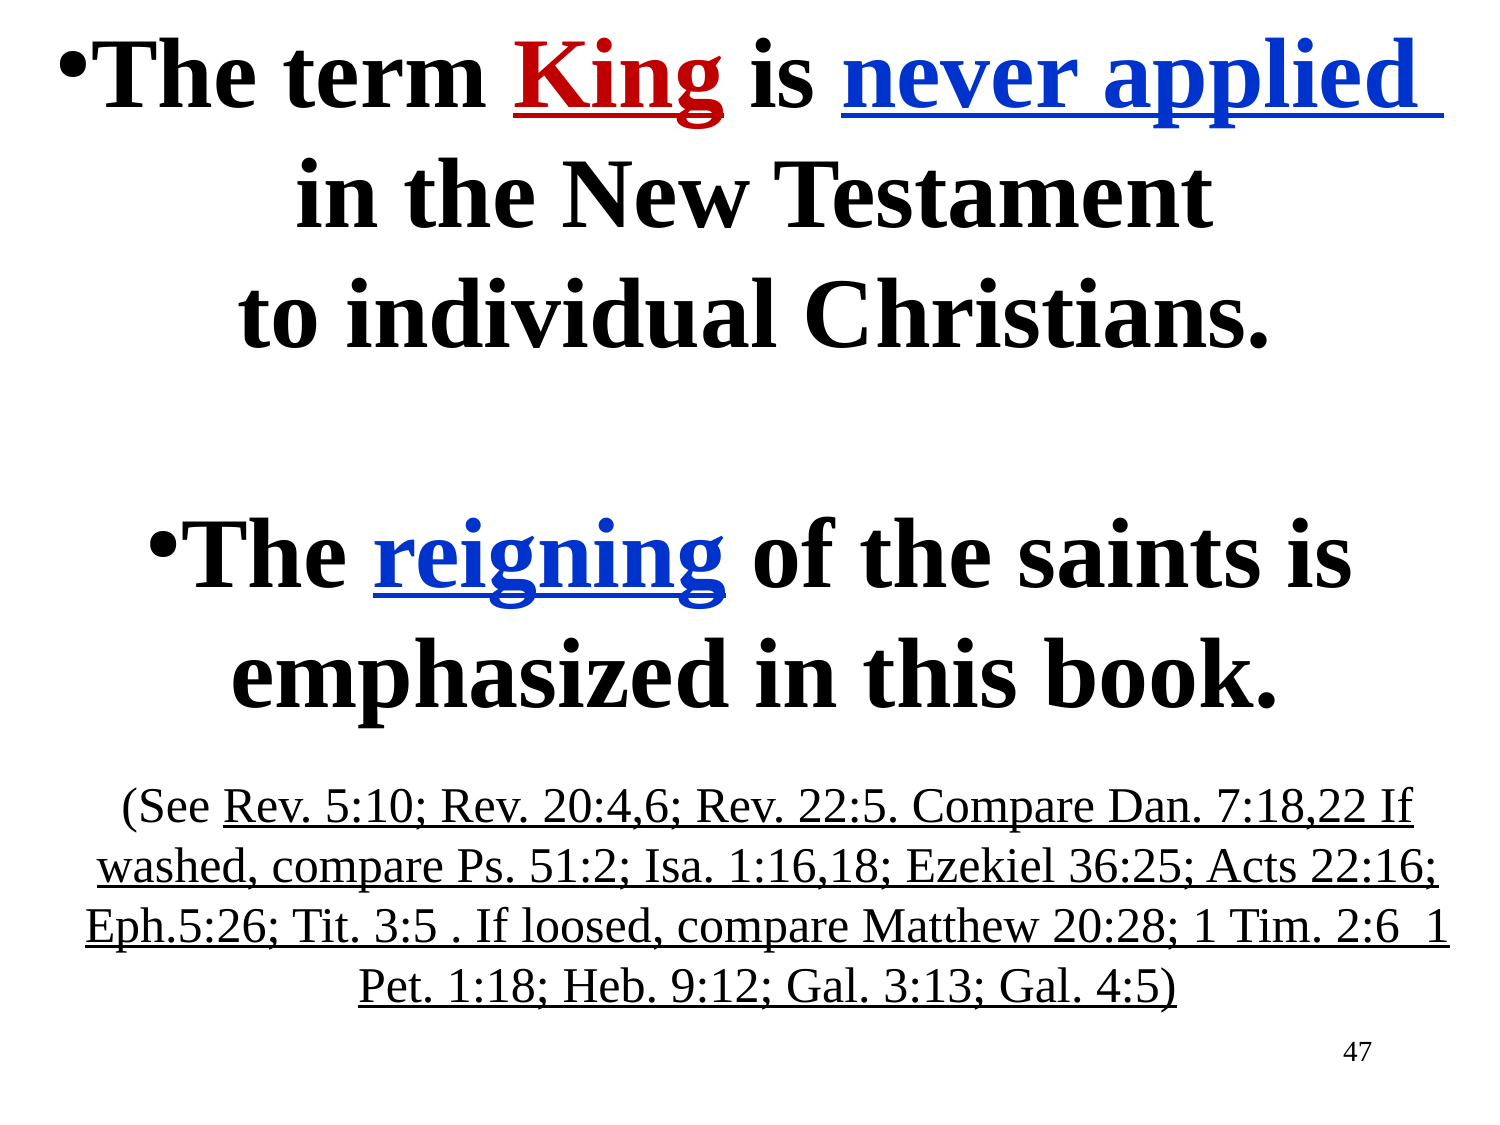

The term King is never applied
in the New Testament
to individual Christians.
The reigning of the saints is emphasized in this book.
(See Rev. 5:10; Rev. 20:4,6; Rev. 22:5. Compare Dan. 7:18,22 If washed, compare Ps. 51:2; Isa. 1:16,18; Ezekiel 36:25; Acts 22:16; Eph.5:26; Tit. 3:5 . If loosed, compare Matthew 20:28; 1 Tim. 2:6 1 Pet. 1:18; Heb. 9:12; Gal. 3:13; Gal. 4:5)